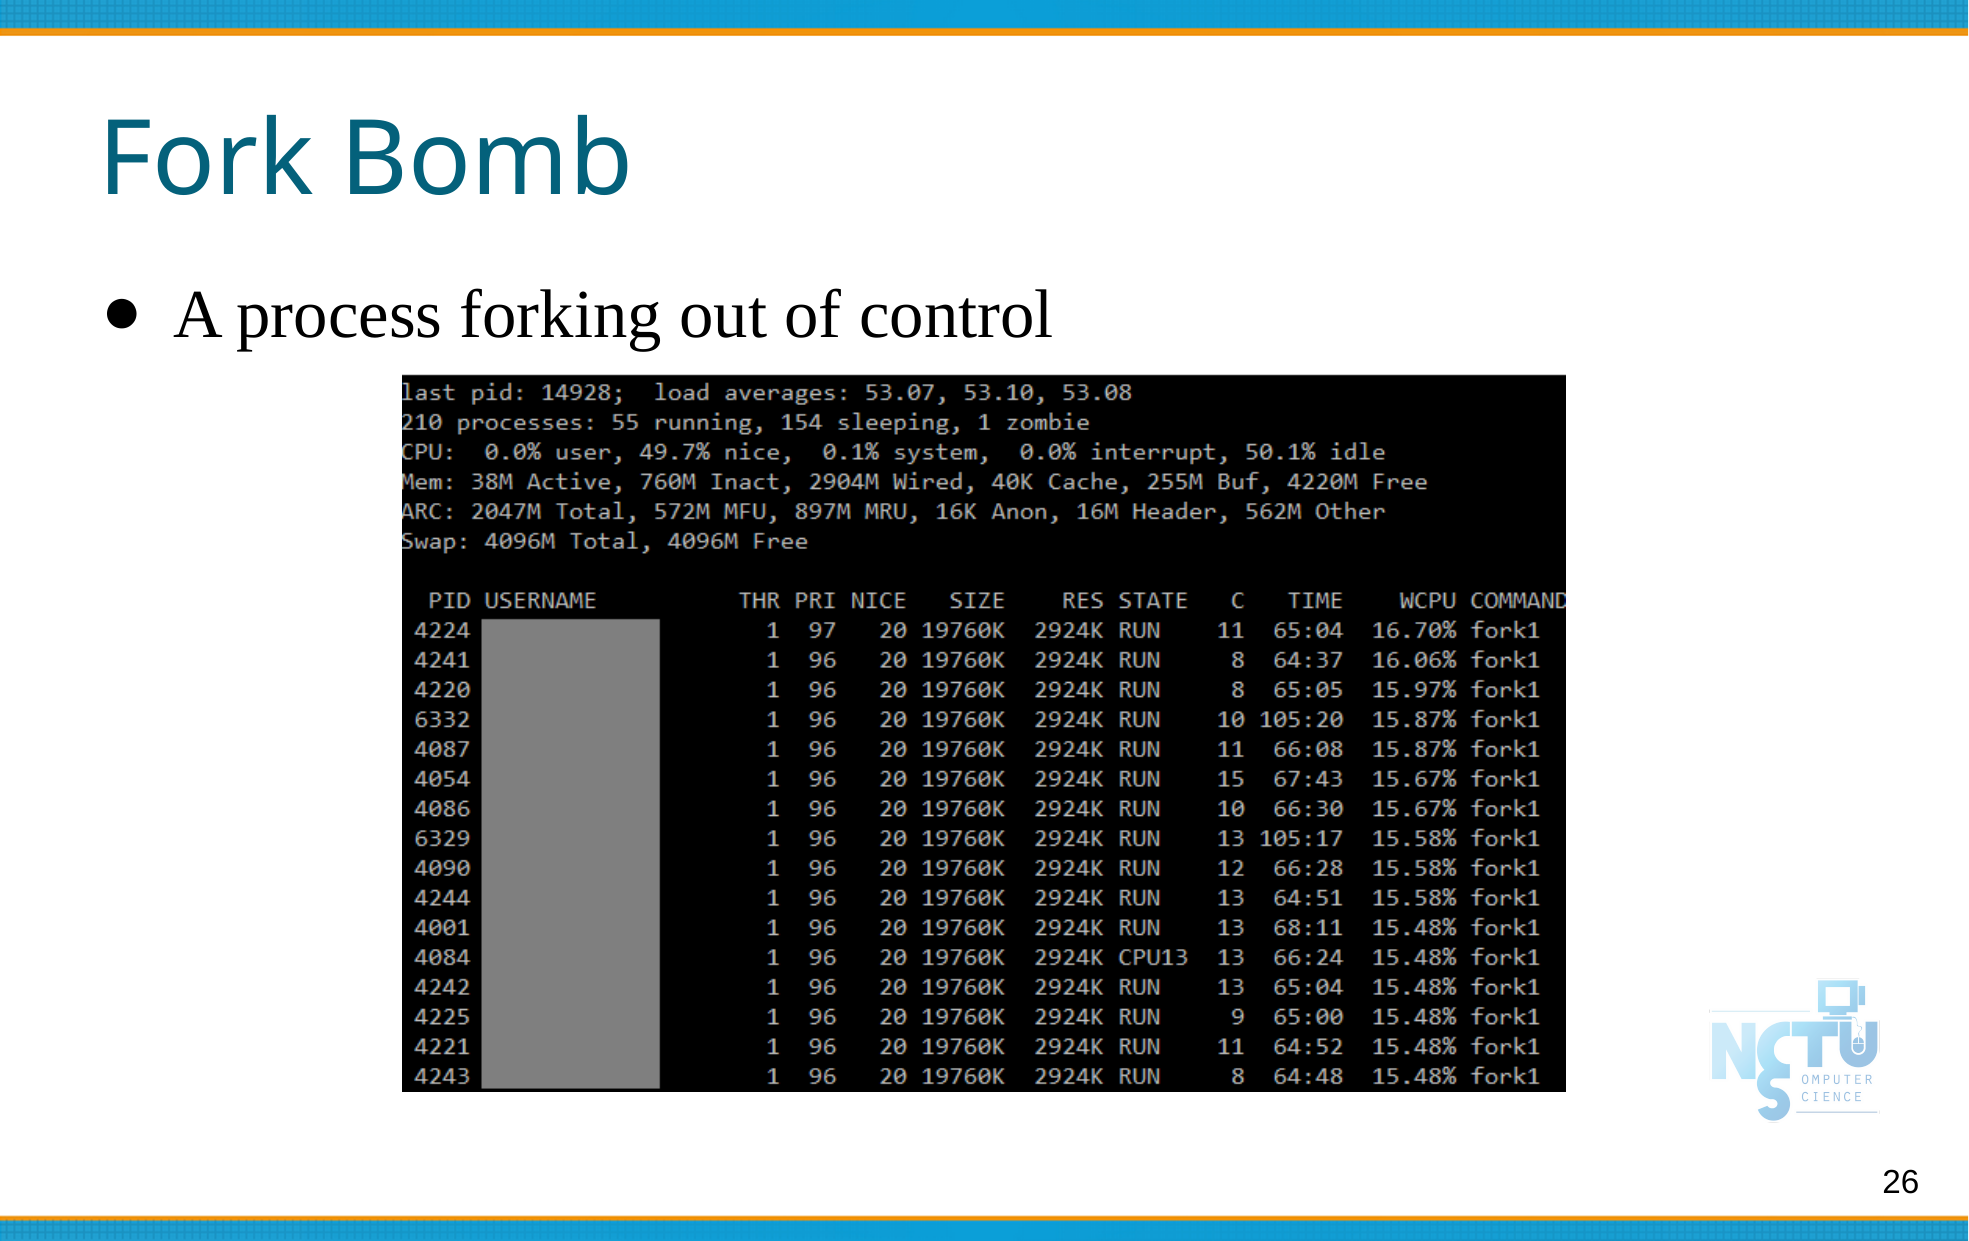

# Fork Bomb
A process forking out of control